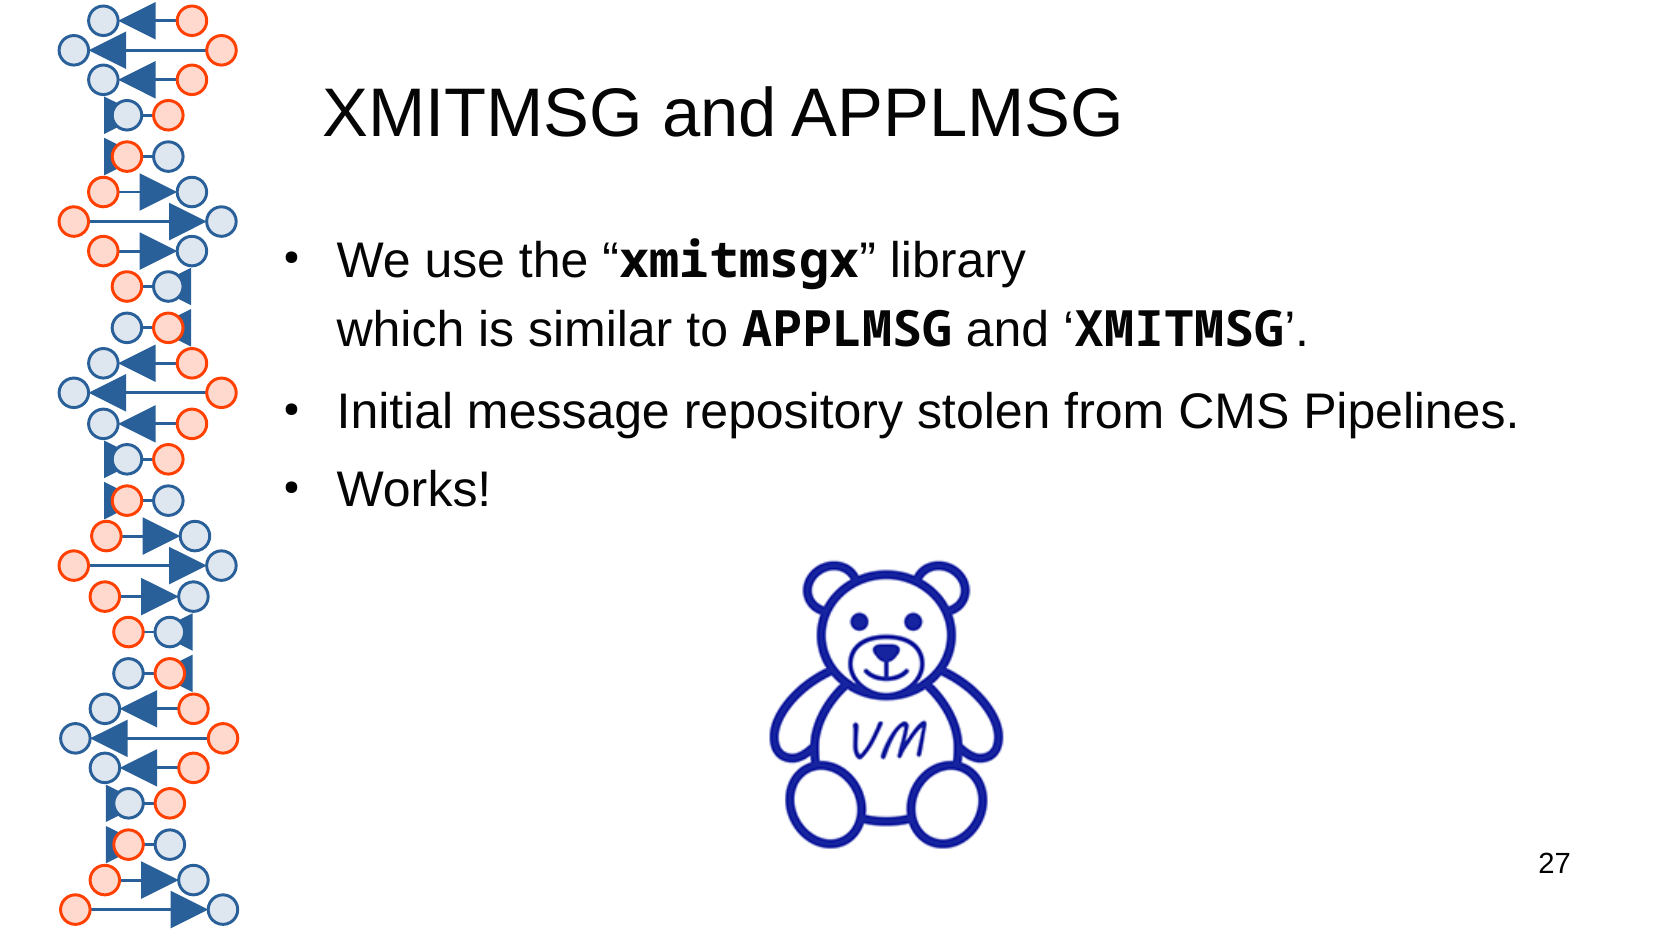

# XMITMSG and APPLMSG
We use the “xmitmsgx” library
which is similar to APPLMSG and ‘XMITMSG’.
Initial message repository stolen from CMS Pipelines.
Works!
27